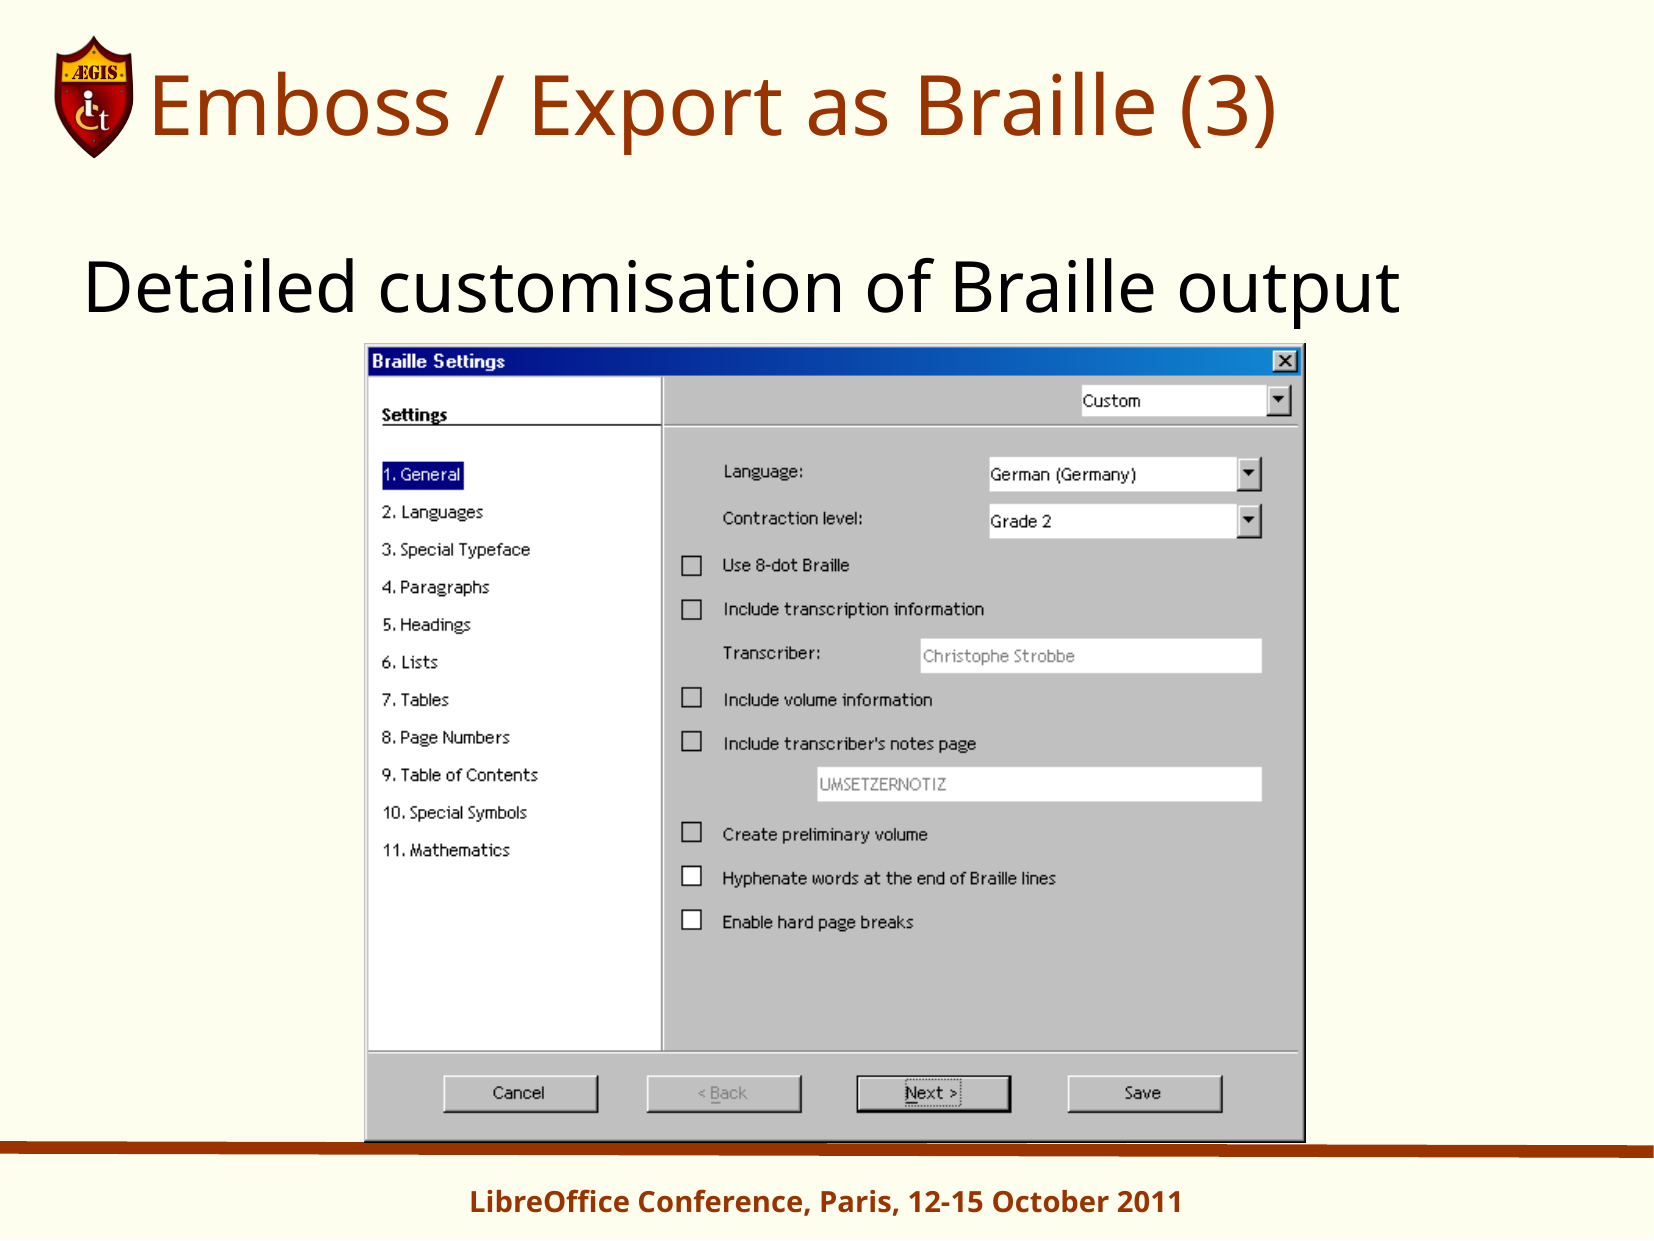

# Emboss / Export as Braille (3)
Detailed customisation of Braille output